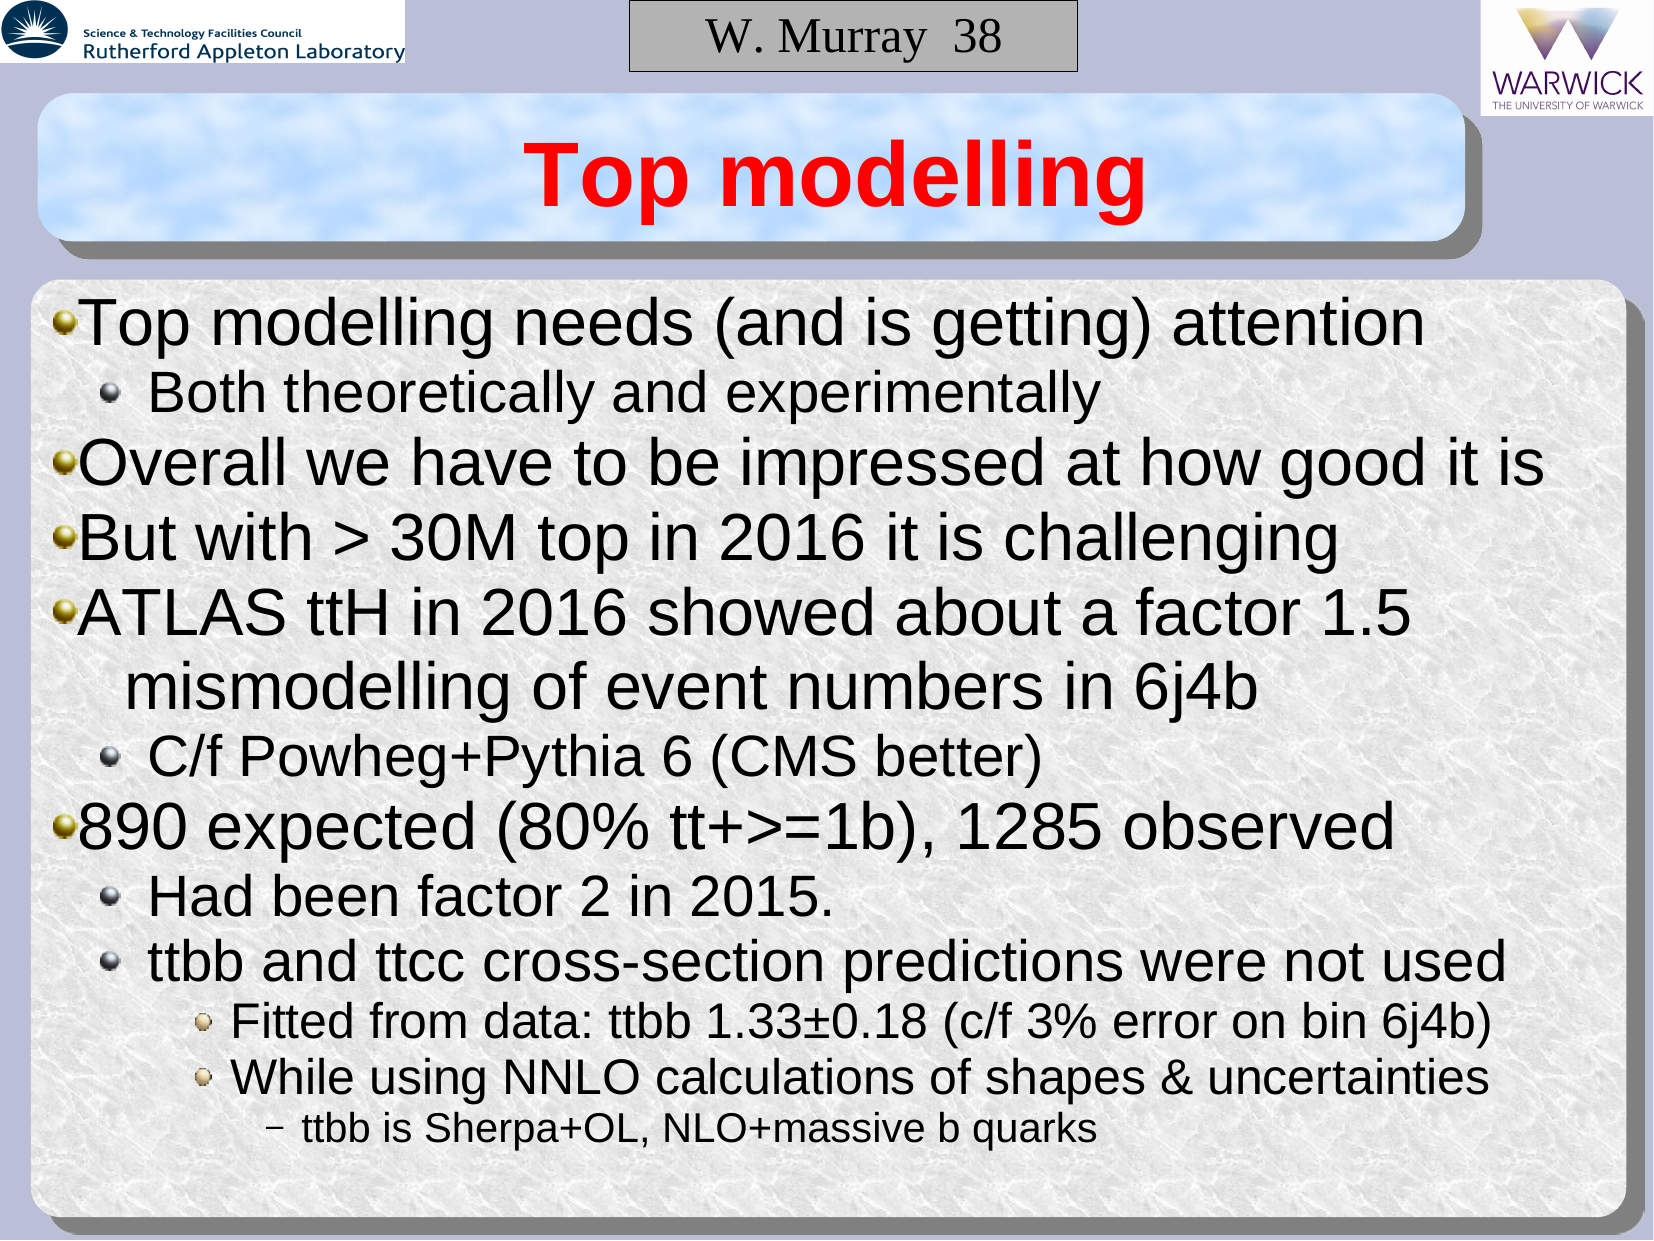

# Top modelling
Top modelling needs (and is getting) attention
Both theoretically and experimentally
Overall we have to be impressed at how good it is
But with > 30M top in 2016 it is challenging
ATLAS ttH in 2016 showed about a factor 1.5 mismodelling of event numbers in 6j4b
C/f Powheg+Pythia 6 (CMS better)
890 expected (80% tt+>=1b), 1285 observed
Had been factor 2 in 2015.
ttbb and ttcc cross-section predictions were not used
Fitted from data: ttbb 1.33±0.18 (c/f 3% error on bin 6j4b)
While using NNLO calculations of shapes & uncertainties
ttbb is Sherpa+OL, NLO+massive b quarks